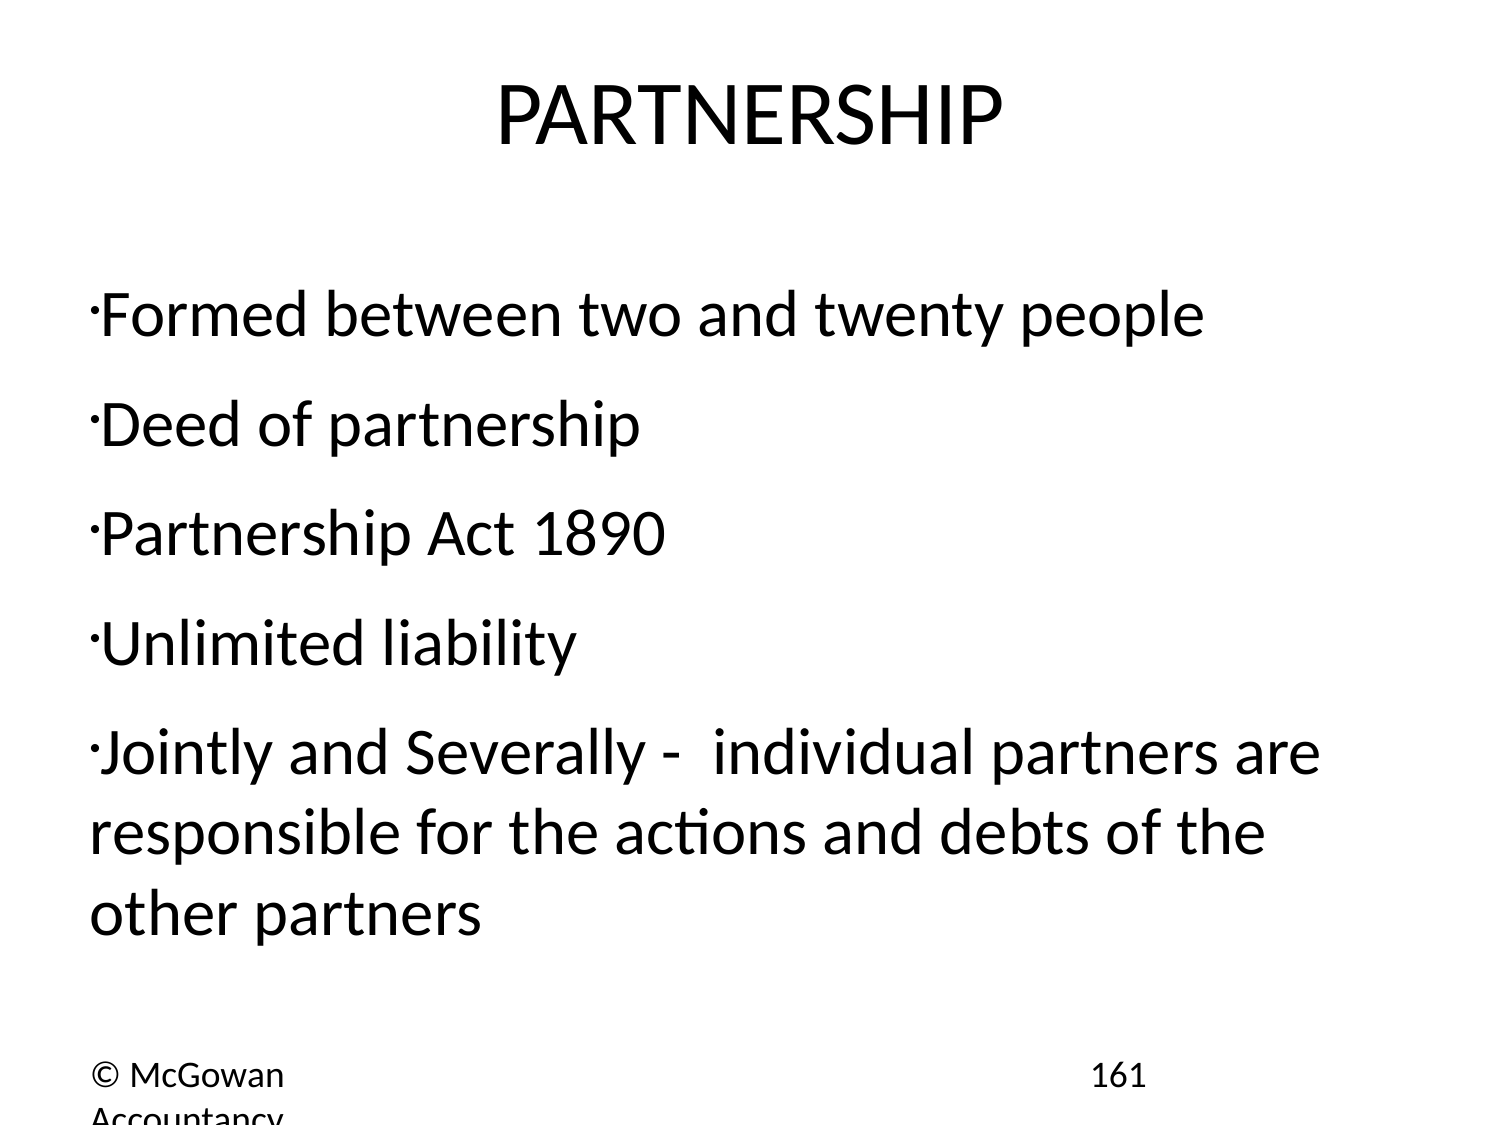

# PARTNERSHIP
Formed between two and twenty people
Deed of partnership
Partnership Act 1890
Unlimited liability
Jointly and Severally - individual partners are responsible for the actions and debts of the other partners
© McGowan Accountancy Services
161